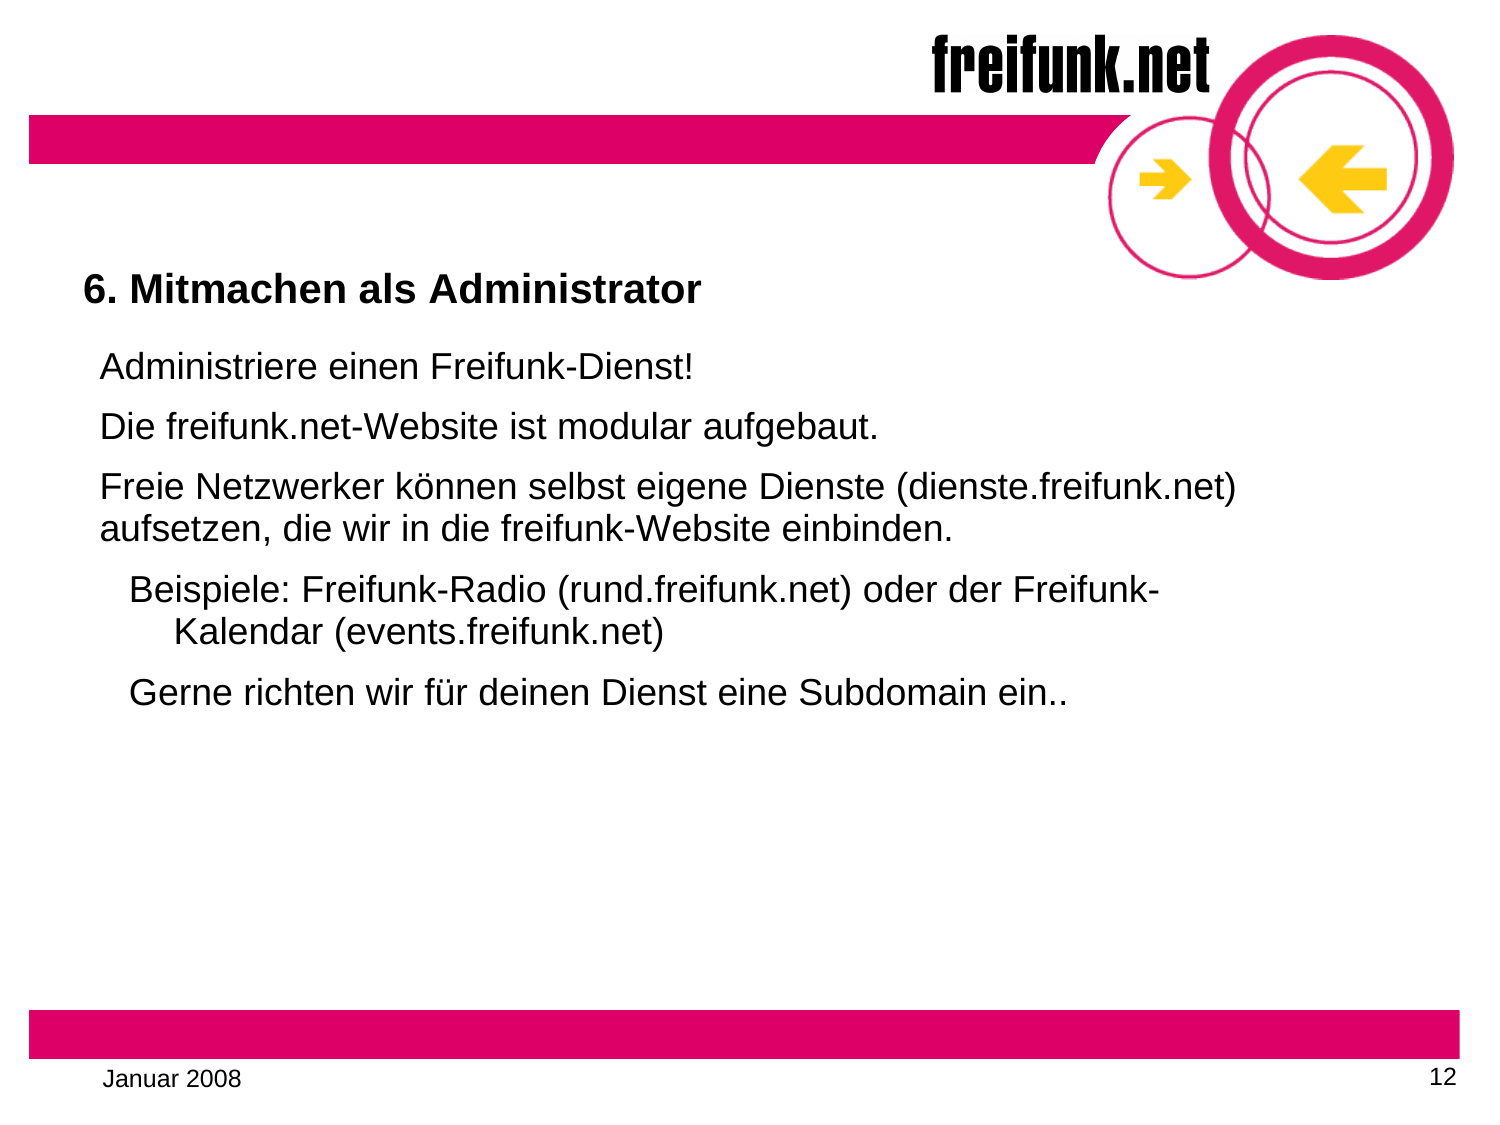

6. Mitmachen als Administrator
Administriere einen Freifunk-Dienst!
Die freifunk.net-Website ist modular aufgebaut.
Freie Netzwerker können selbst eigene Dienste (dienste.freifunk.net) aufsetzen, die wir in die freifunk-Website einbinden.
Beispiele: Freifunk-Radio (rund.freifunk.net) oder der Freifunk-Kalendar (events.freifunk.net)
Gerne richten wir für deinen Dienst eine Subdomain ein..
12
Januar 2008